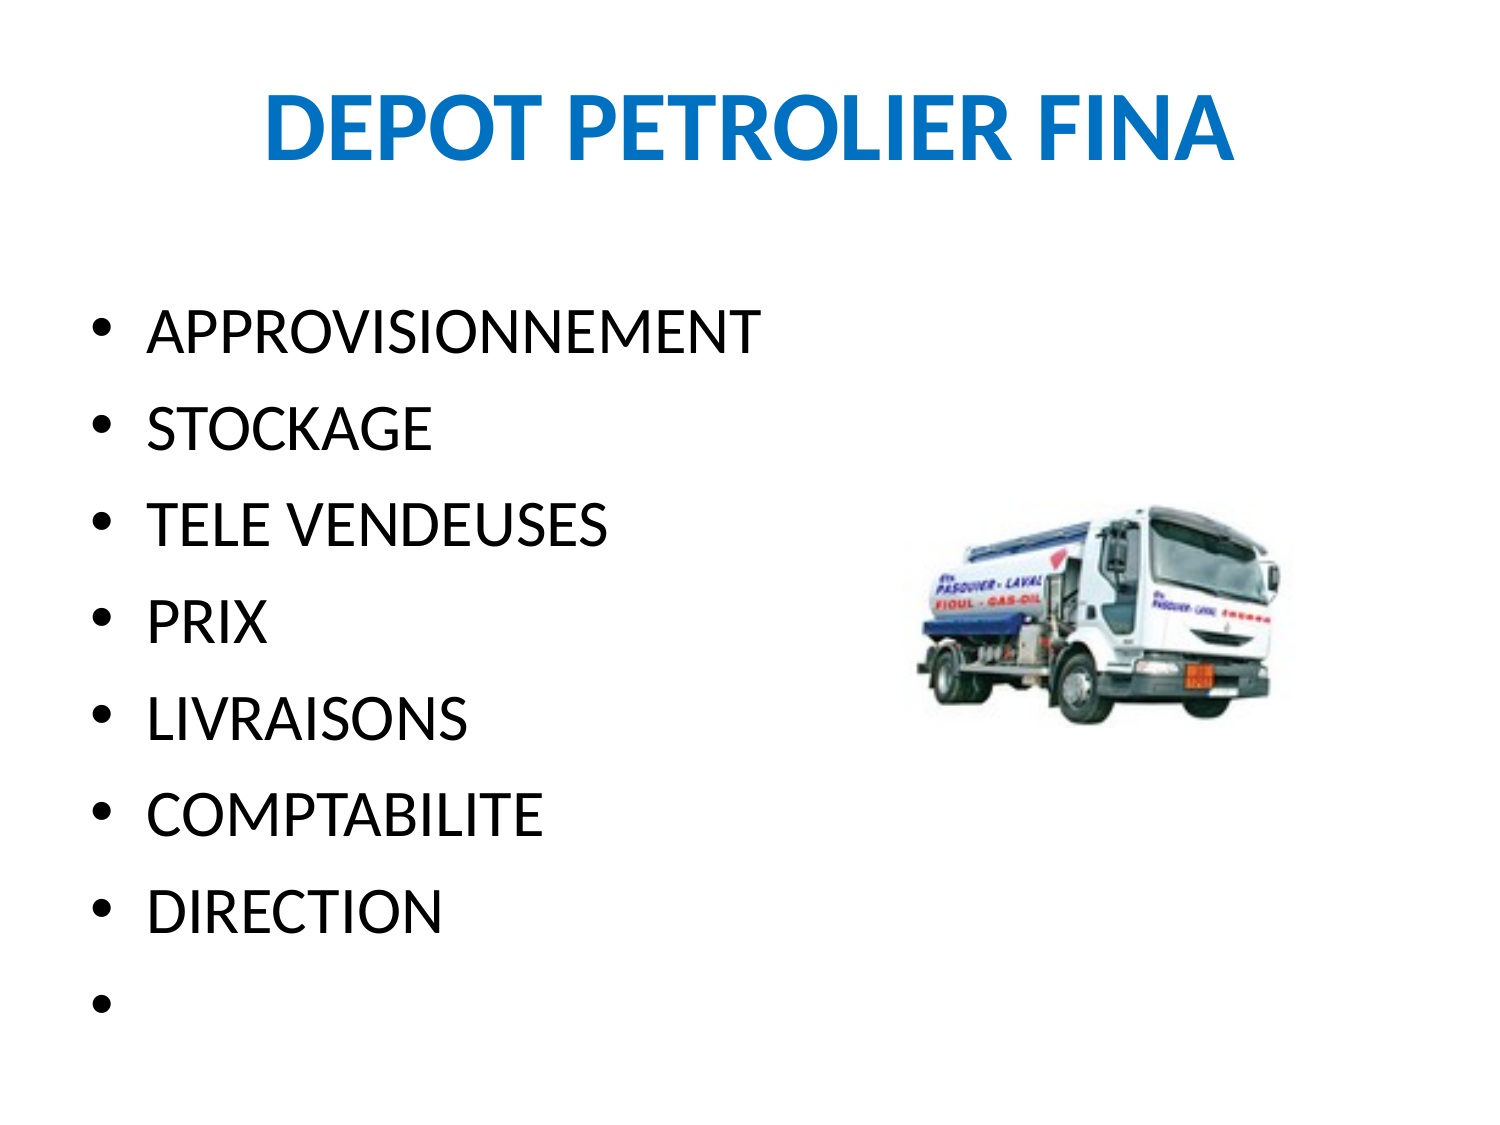

# DEPOT PETROLIER FINA
APPROVISIONNEMENT
STOCKAGE
TELE VENDEUSES
PRIX
LIVRAISONS
COMPTABILITE
DIRECTION